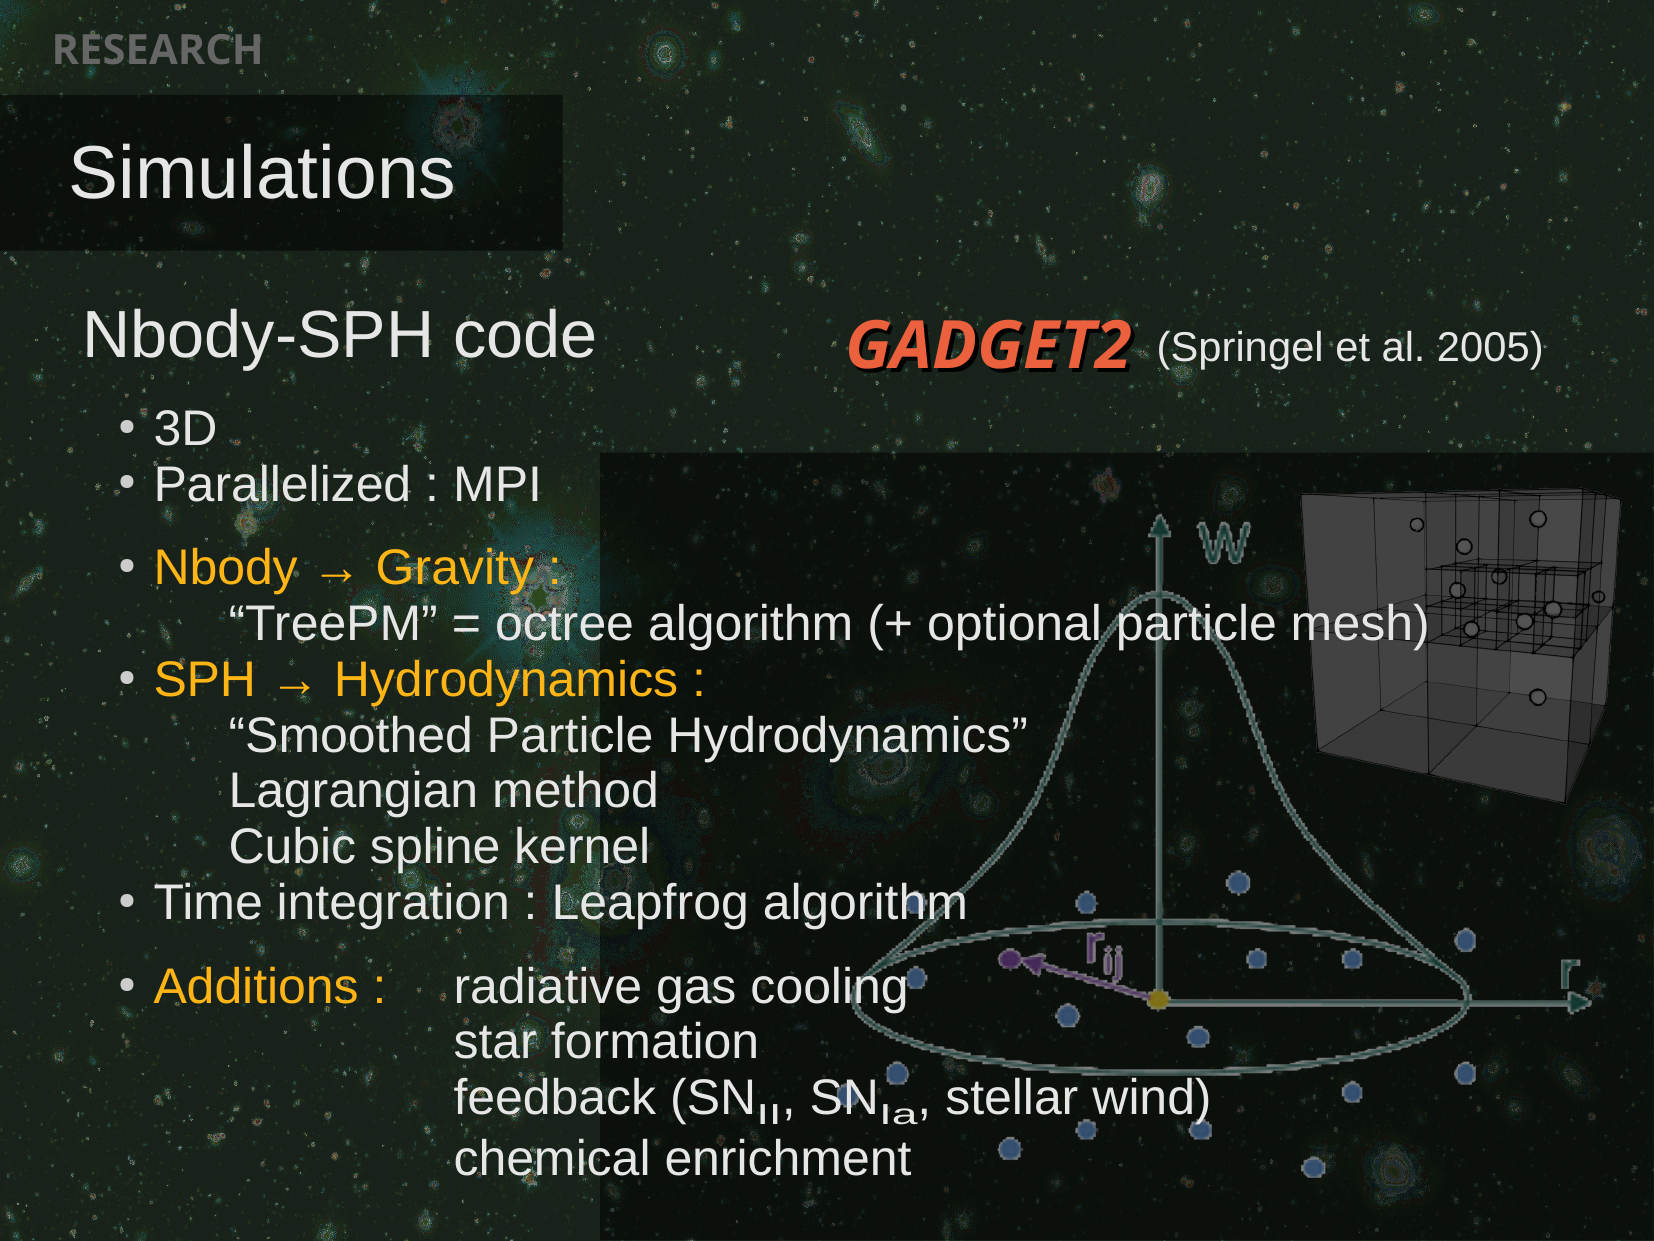

RESEARCH
Simulations
Nbody-SPH code
3D
Parallelized : MPI
Nbody → Gravity :
	“TreePM” = octree algorithm (+ optional particle mesh)
SPH → Hydrodynamics :
	“Smoothed Particle Hydrodynamics”
	Lagrangian method
	Cubic spline kernel
Time integration : Leapfrog algorithm
Additions : 	radiative gas cooling
				star formation
				feedback (SNII, SNIa, stellar wind)
				chemical enrichment
GADGET2
(Springel et al. 2005)
#